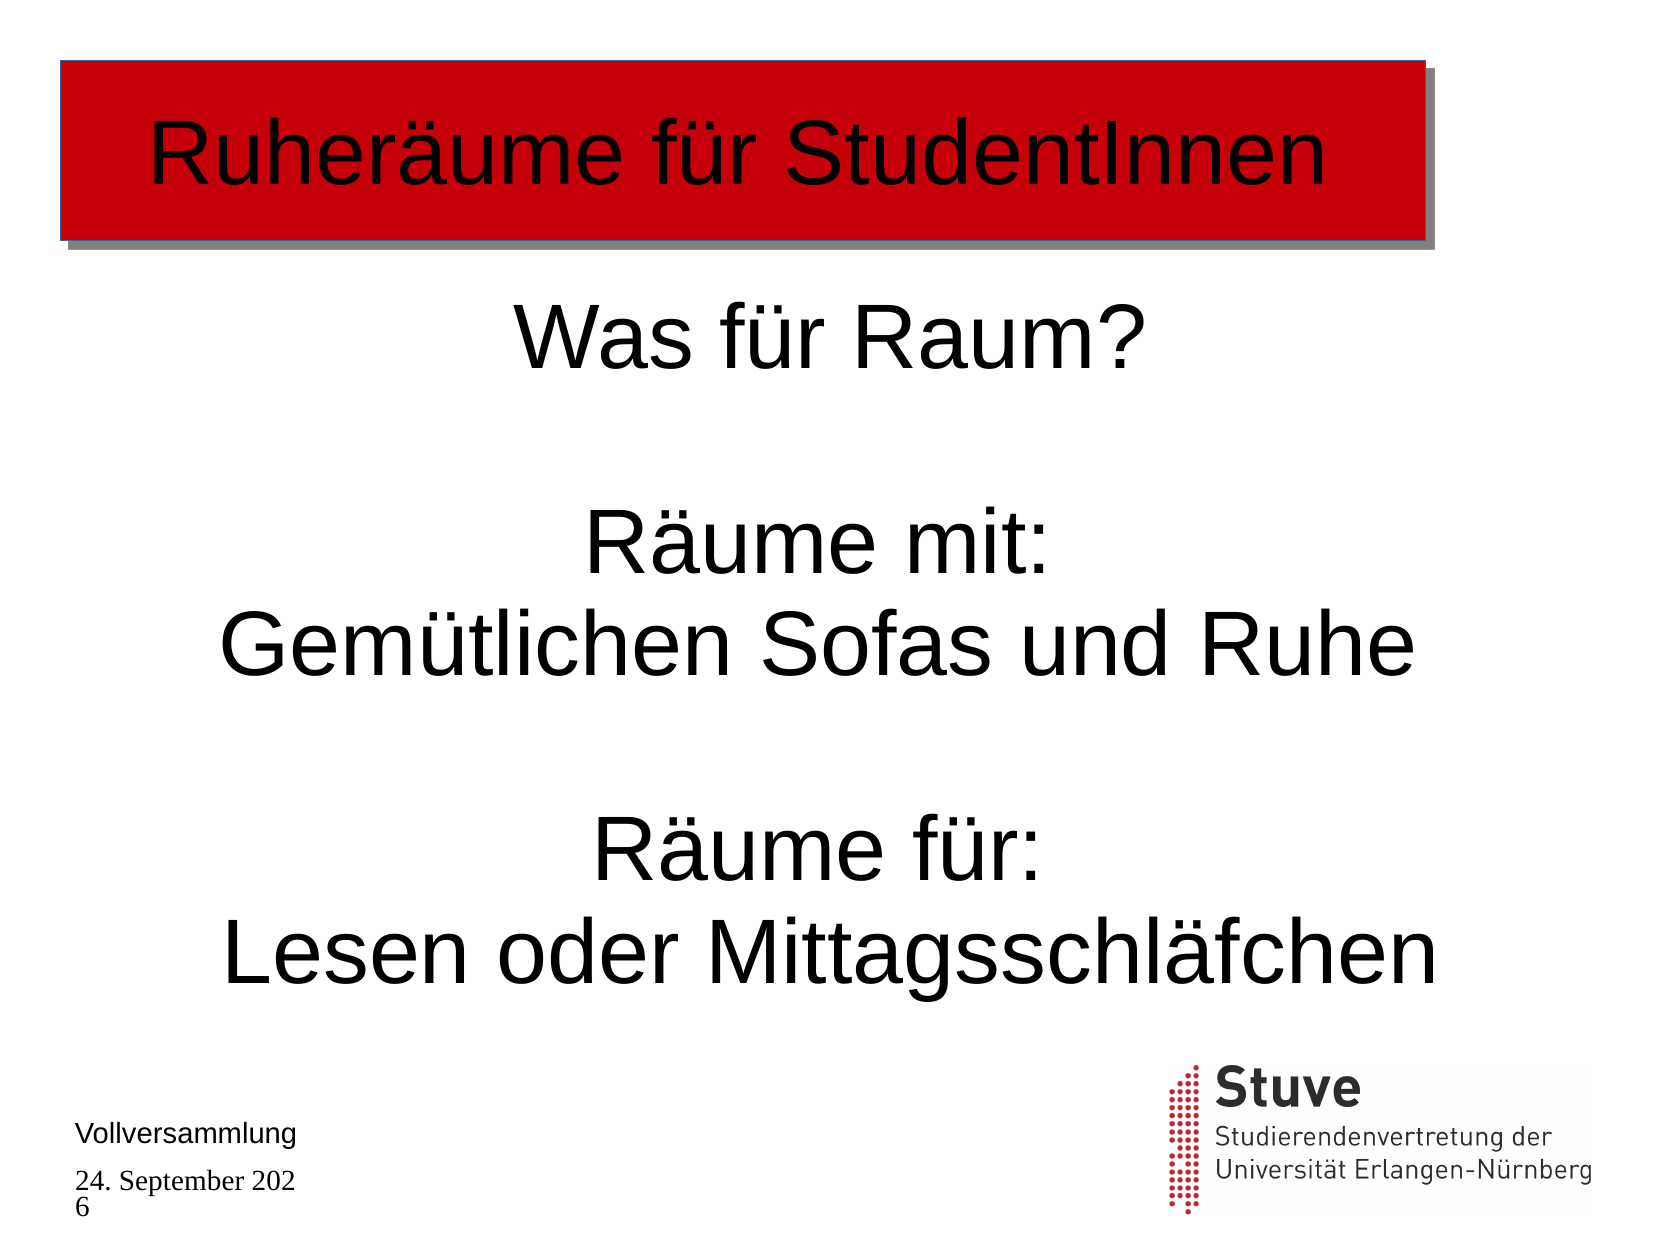

# Ruheräume für StudentInnen
Was für Raum?
Räume mit:
Gemütlichen Sofas und Ruhe
Räume für:
Lesen oder Mittagsschläfchen